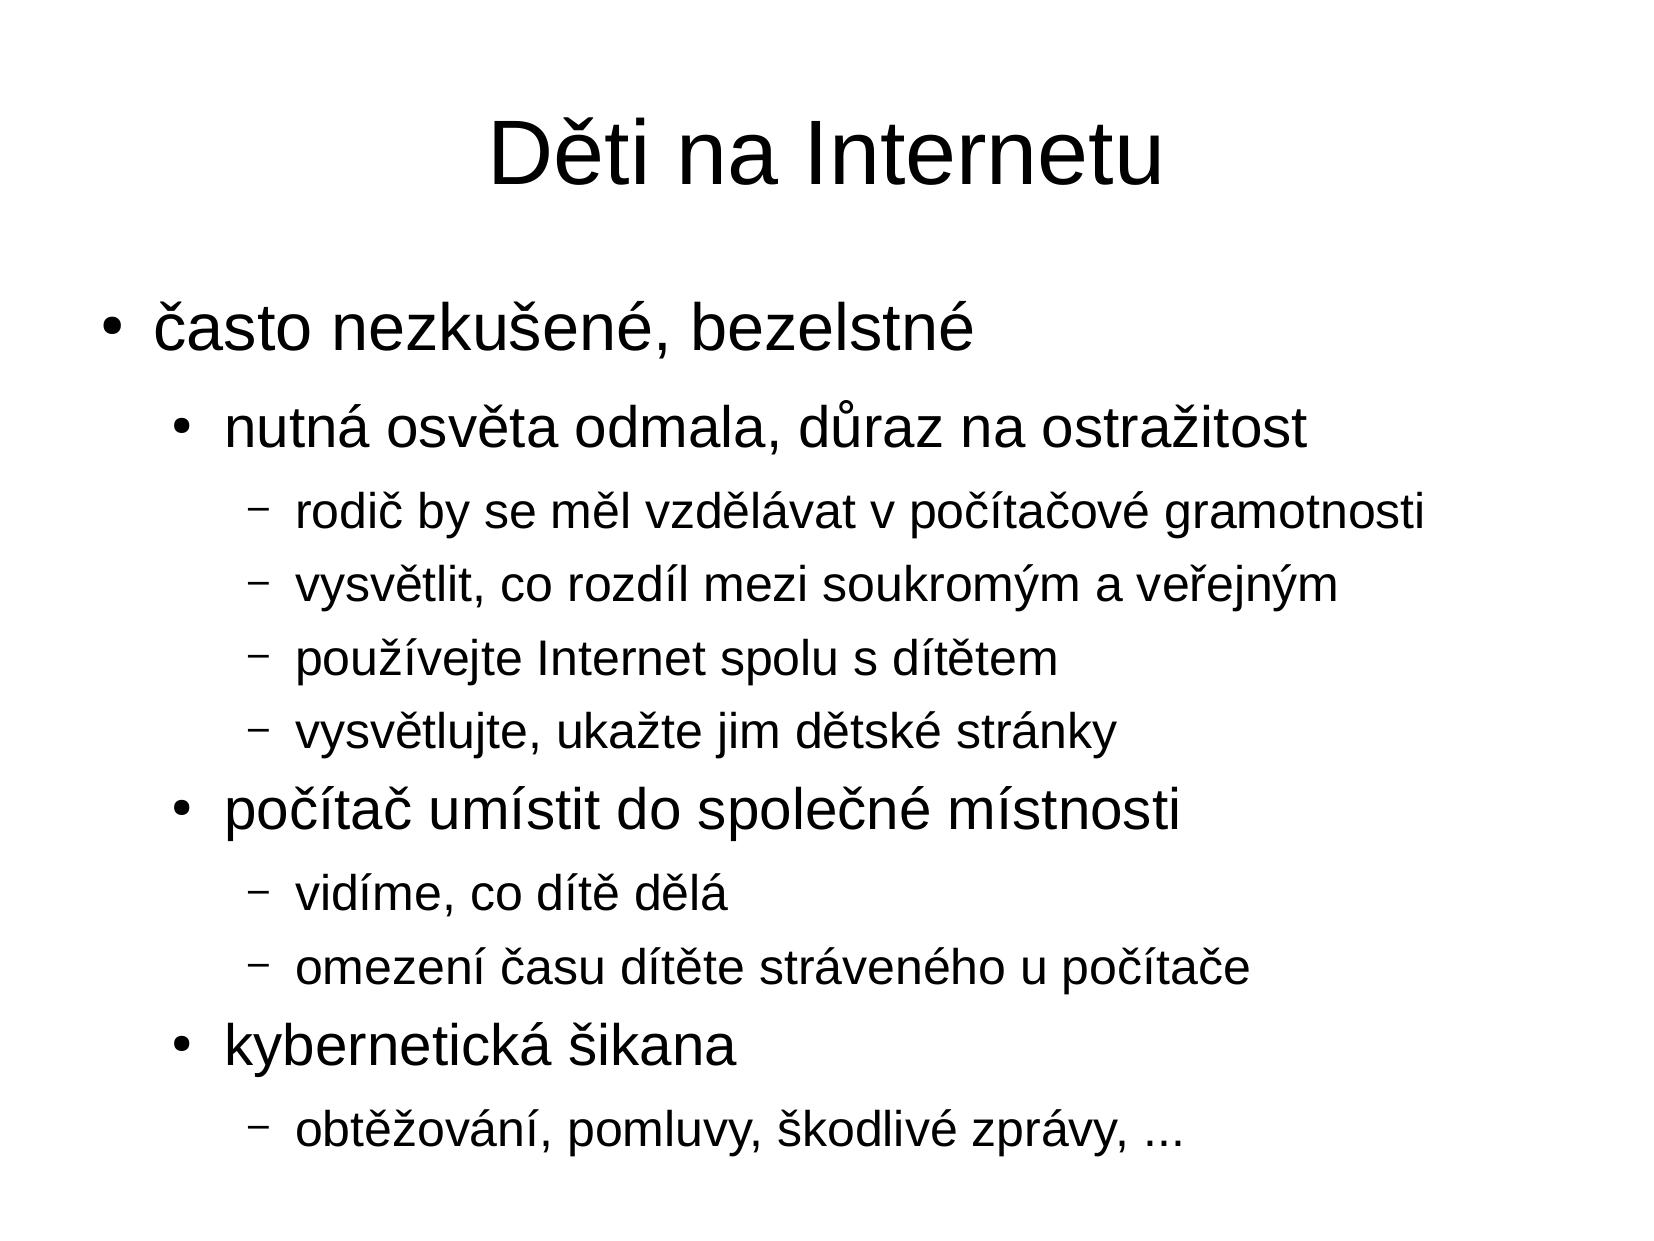

# Děti na Internetu
často nezkušené, bezelstné
nutná osvěta odmala, důraz na ostražitost
rodič by se měl vzdělávat v počítačové gramotnosti
vysvětlit, co rozdíl mezi soukromým a veřejným
používejte Internet spolu s dítětem
vysvětlujte, ukažte jim dětské stránky
počítač umístit do společné místnosti
vidíme, co dítě dělá
omezení času dítěte stráveného u počítače
kybernetická šikana
obtěžování, pomluvy, škodlivé zprávy, ...